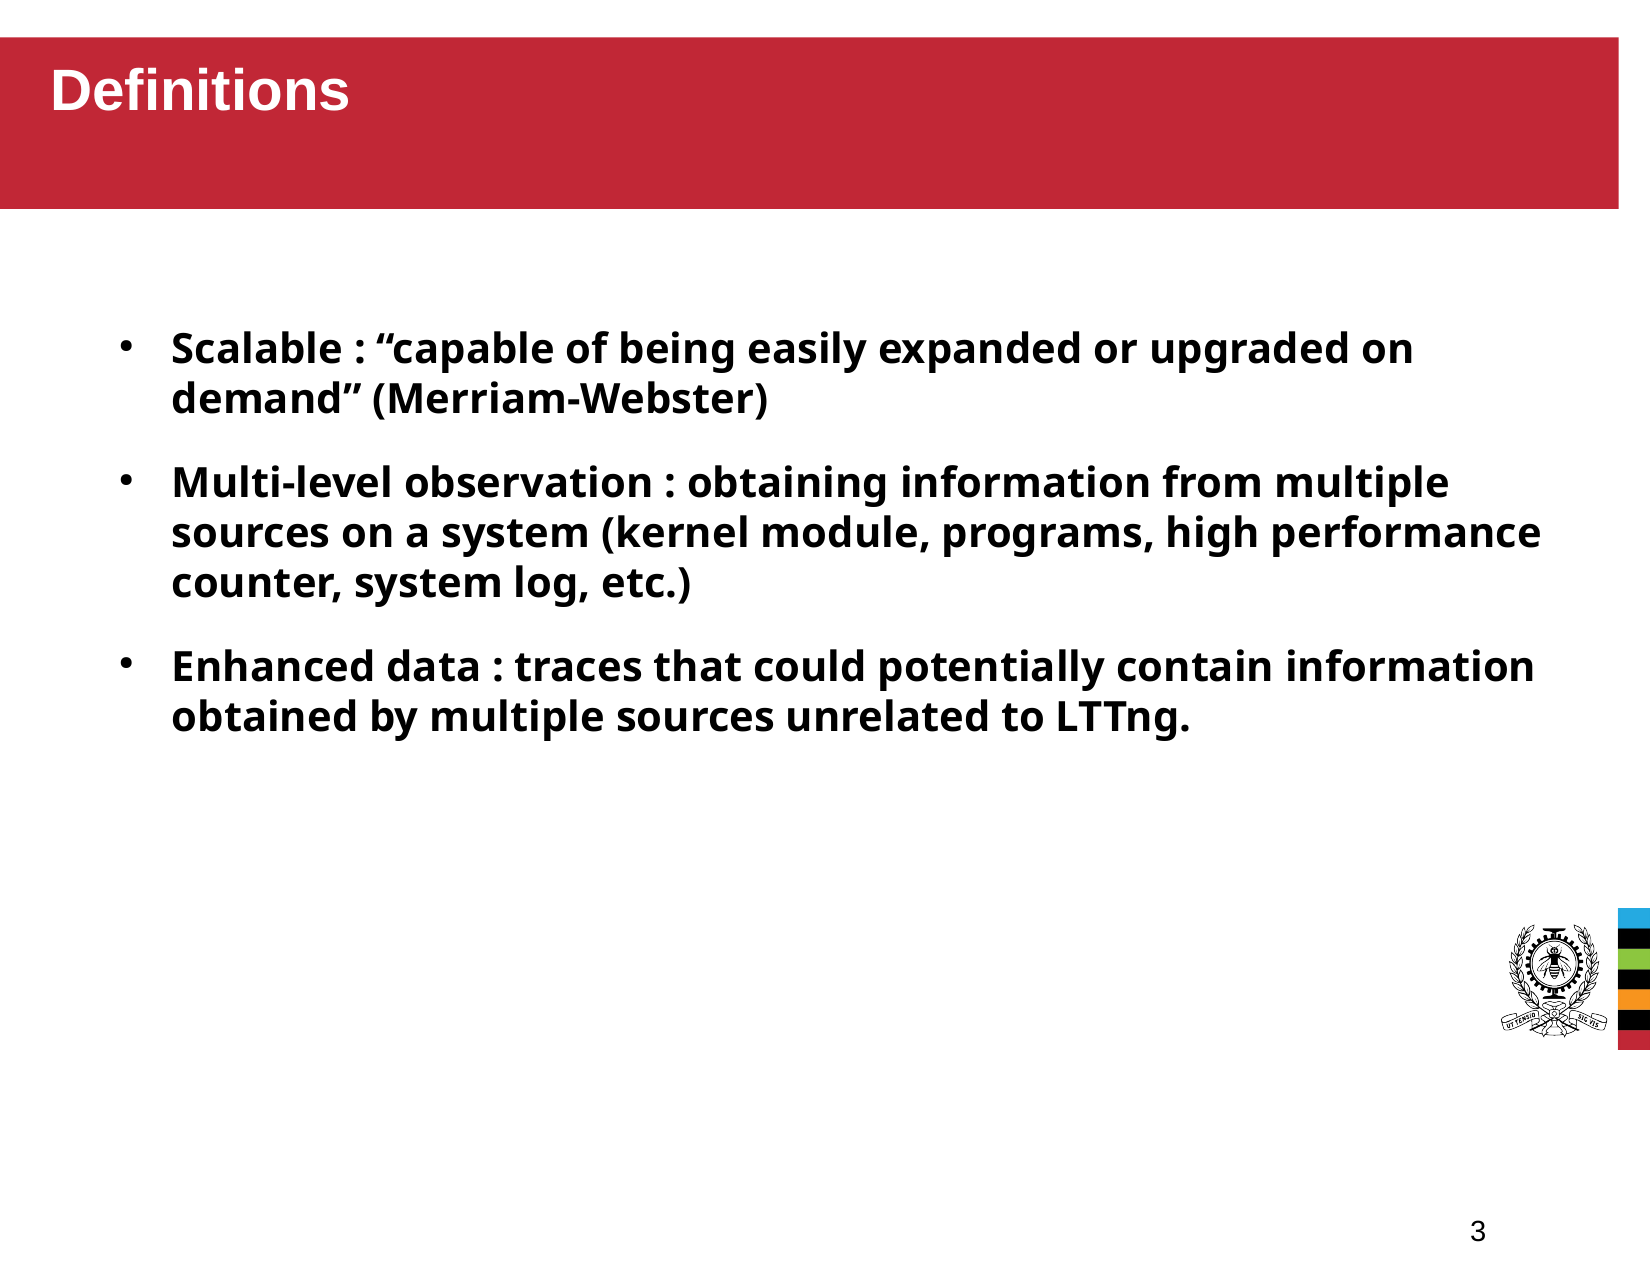

Definitions
# Scalable : “capable of being easily expanded or upgraded on demand” (Merriam-Webster)
Multi-level observation : obtaining information from multiple sources on a system (kernel module, programs, high performance counter, system log, etc.)
Enhanced data : traces that could potentially contain information obtained by multiple sources unrelated to LTTng.